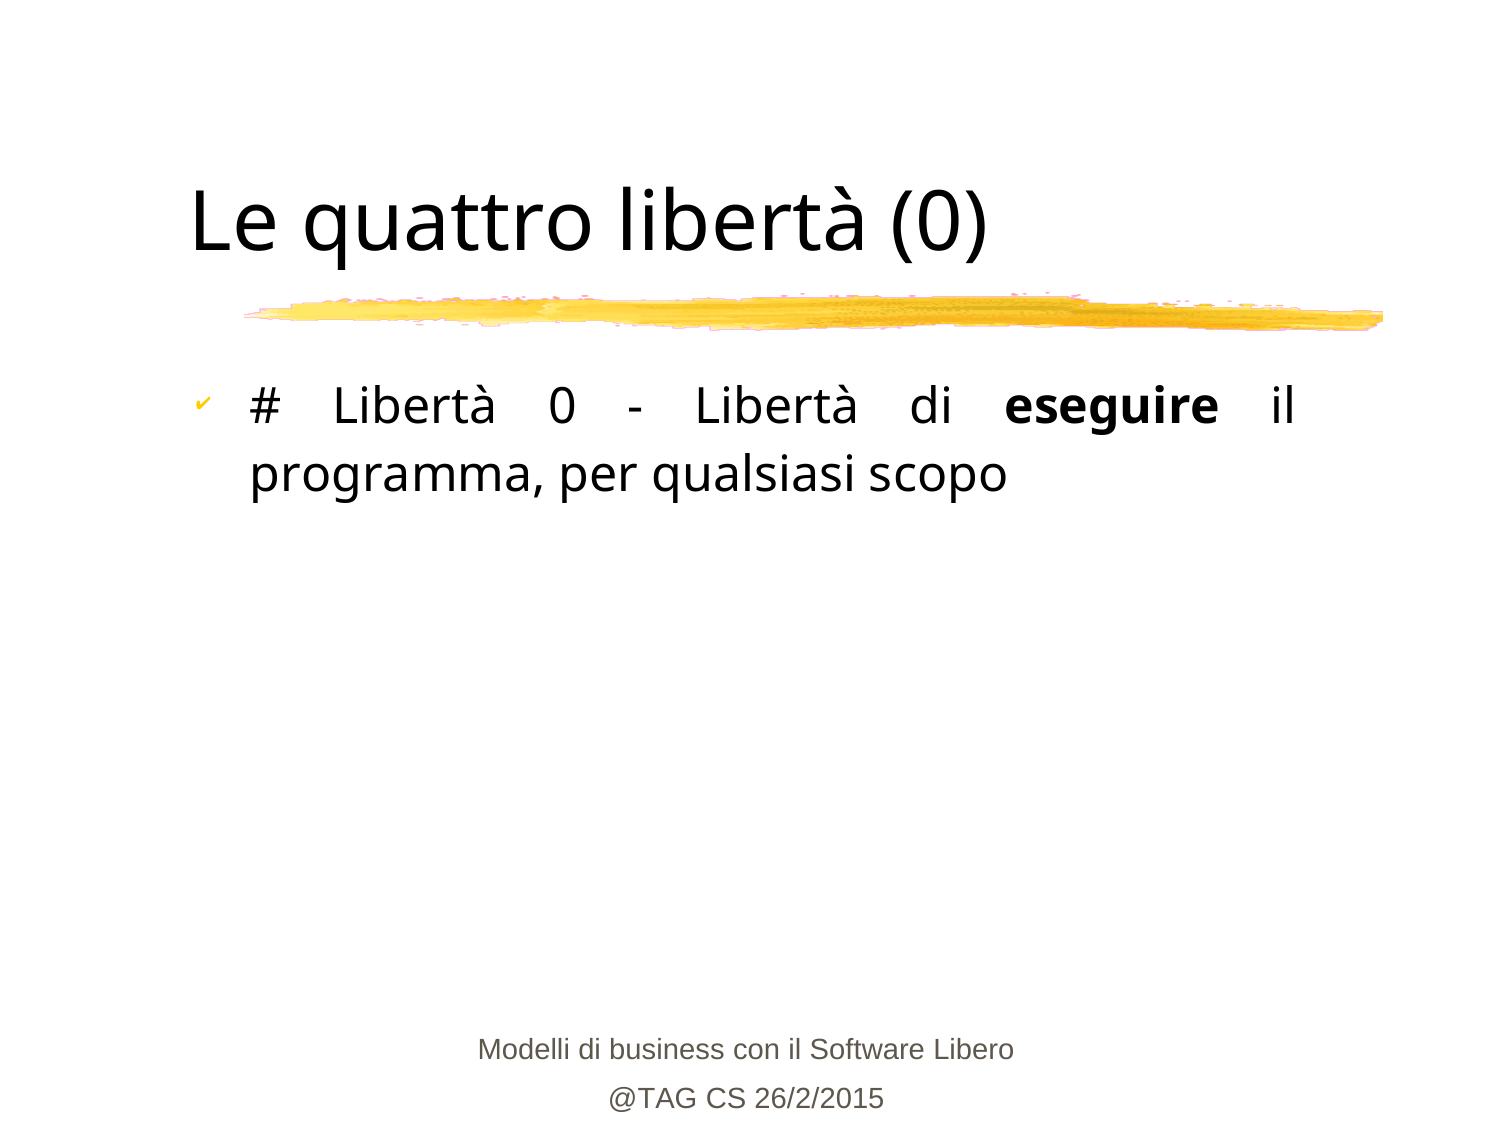

# Le quattro libertà (0)
# Libertà 0 - Libertà di eseguire il programma, per qualsiasi scopo